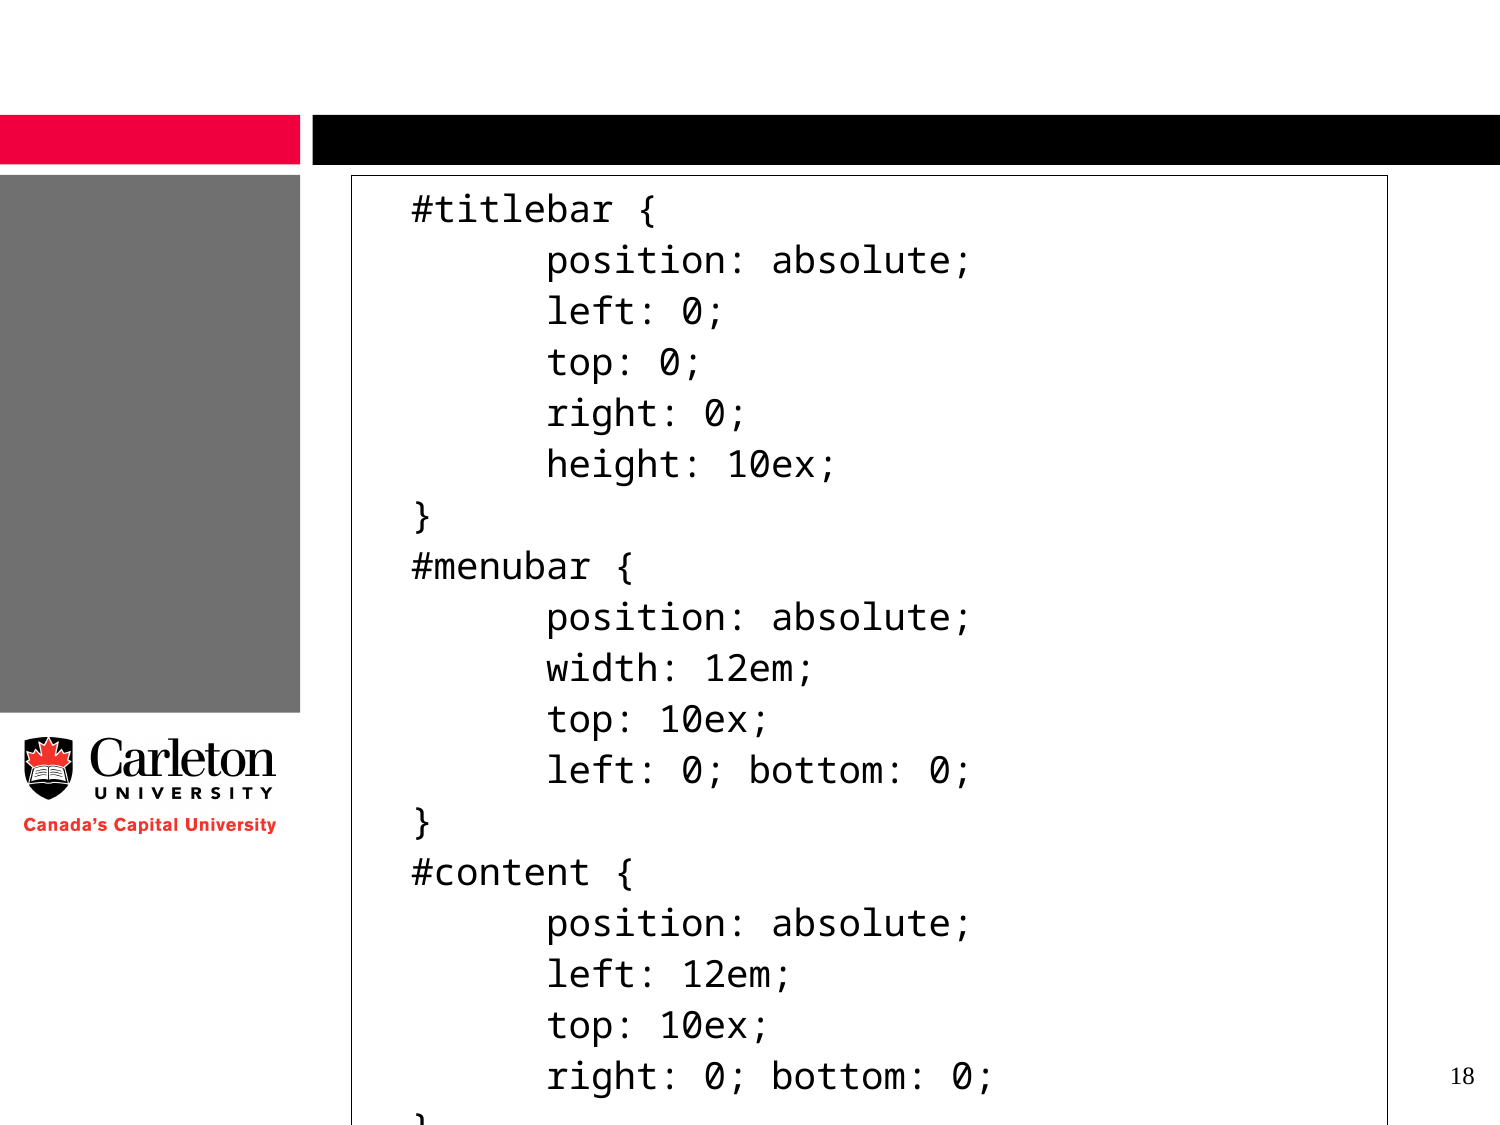

#titlebar {
 position: absolute;
 left: 0;
 top: 0;
 right: 0;
 height: 10ex;
 }
 #menubar {
 position: absolute;
 width: 12em;
 top: 10ex;
 left: 0; bottom: 0;
 }
 #content {
 position: absolute;
 left: 12em;
 top: 10ex;
 right: 0; bottom: 0;
 }
18